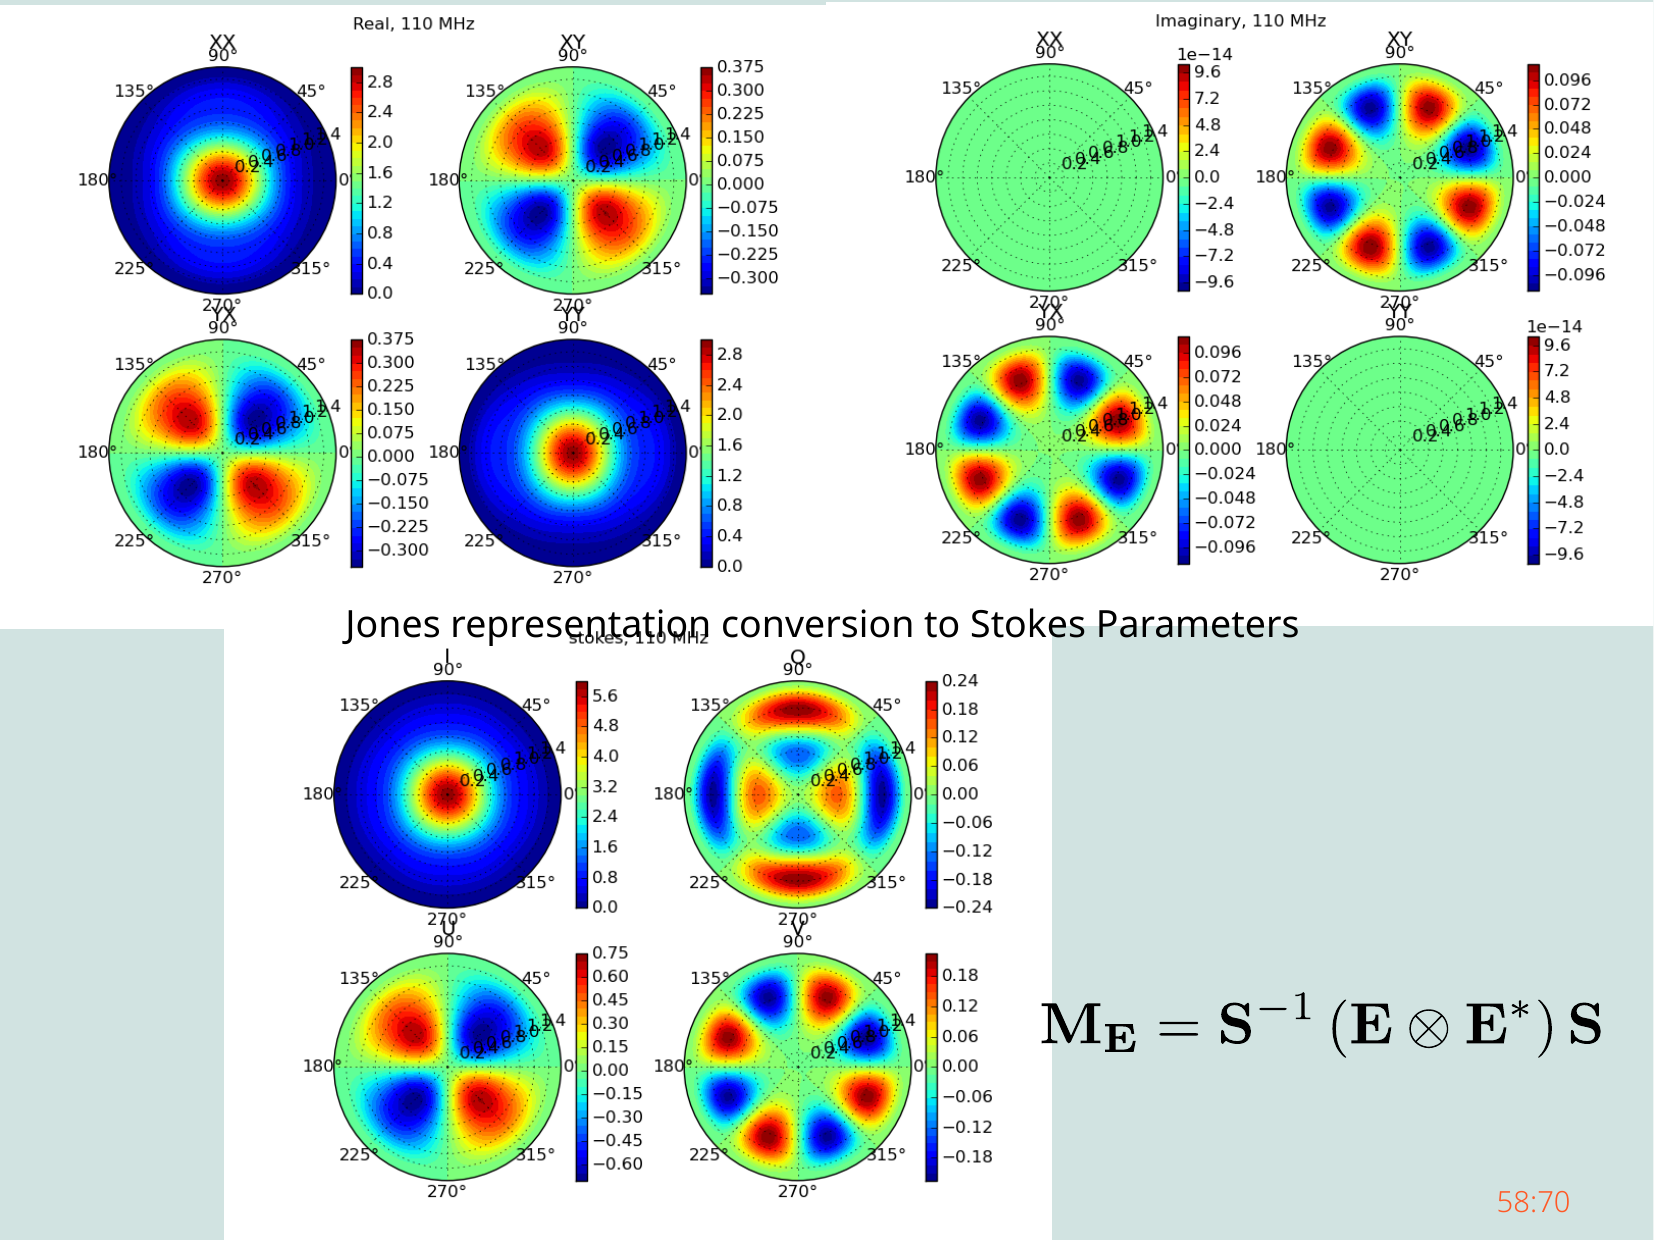

[Title of light page]
Jones representation conversion to Stokes Parameters
NASSP 2016
58